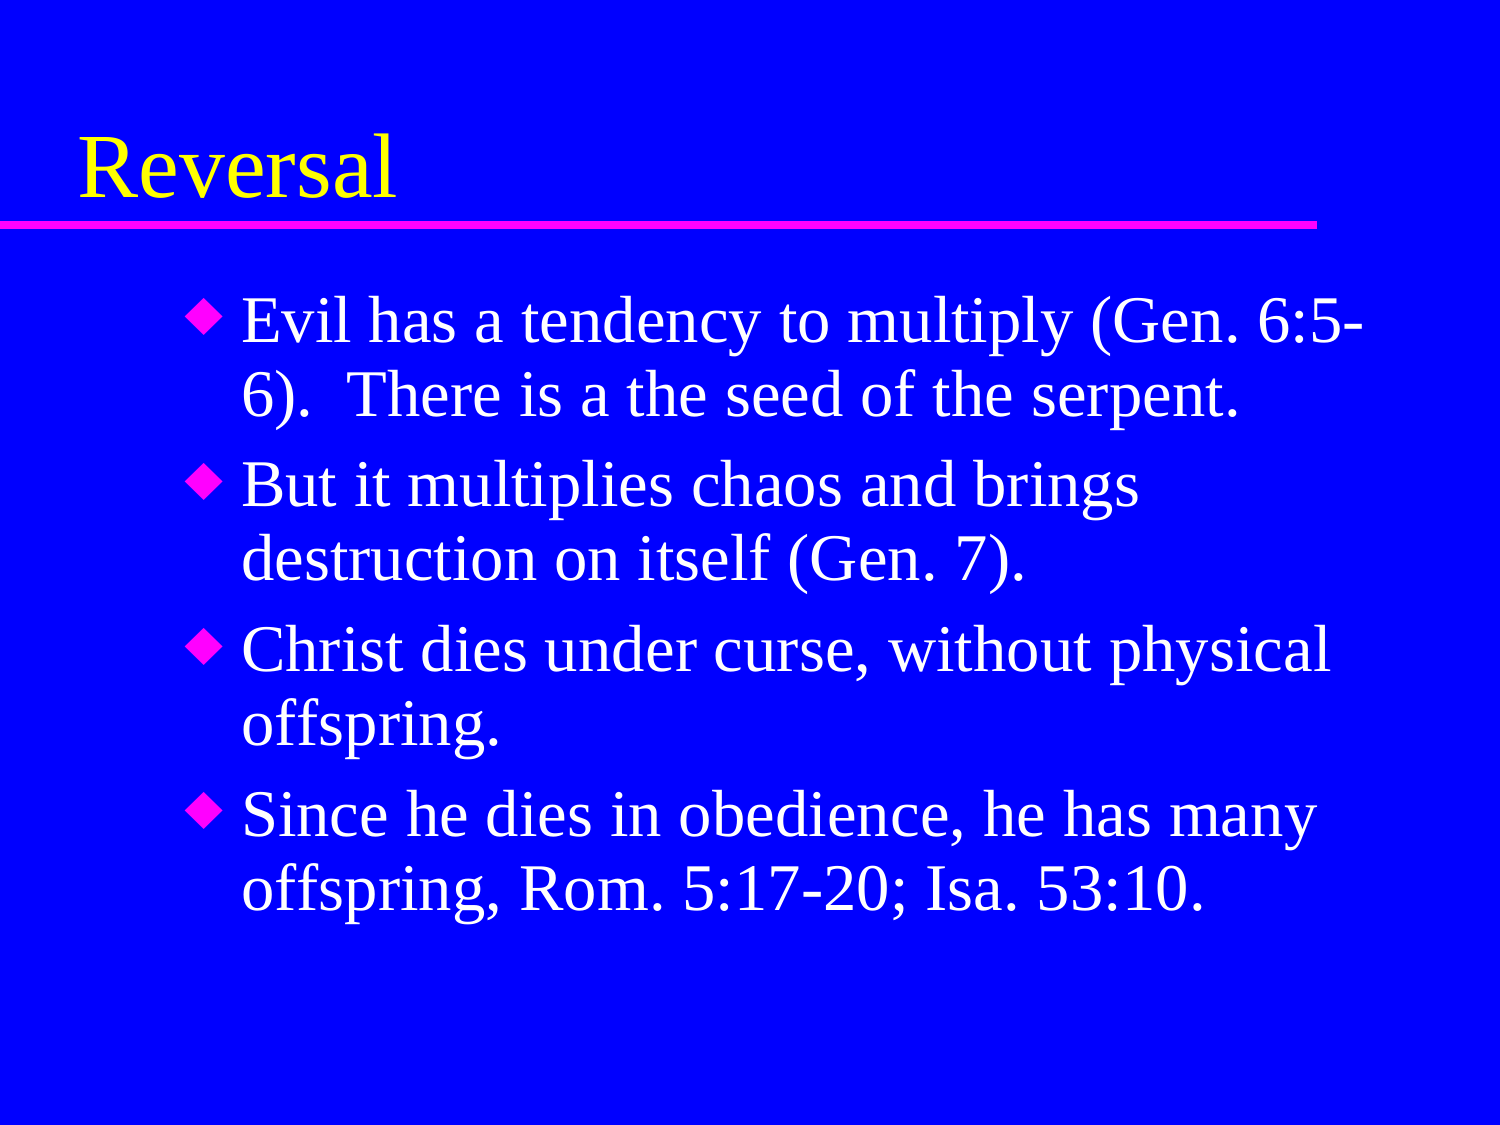

# Reversal
Evil has a tendency to multiply (Gen. 6:5-6). There is a the seed of the serpent.
But it multiplies chaos and brings destruction on itself (Gen. 7).
Christ dies under curse, without physical offspring.
Since he dies in obedience, he has many offspring, Rom. 5:17-20; Isa. 53:10.